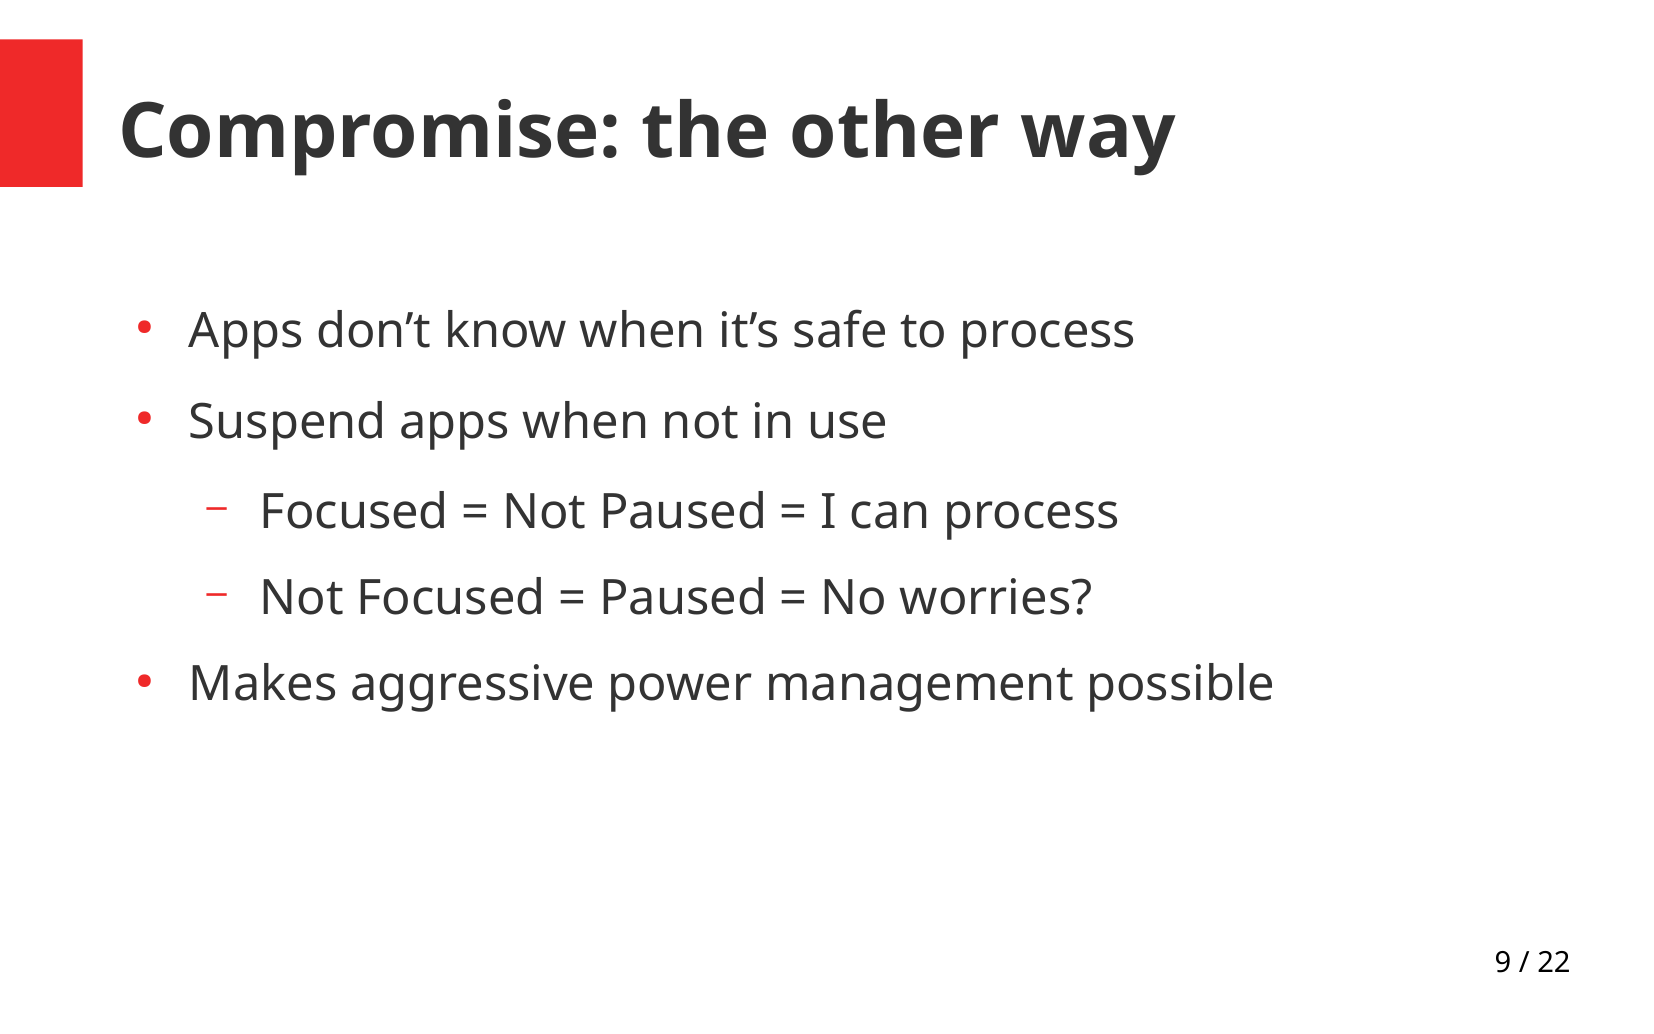

# Compromise: the other way
Apps don’t know when it’s safe to process
Suspend apps when not in use
Focused = Not Paused = I can process
Not Focused = Paused = No worries?
Makes aggressive power management possible
9